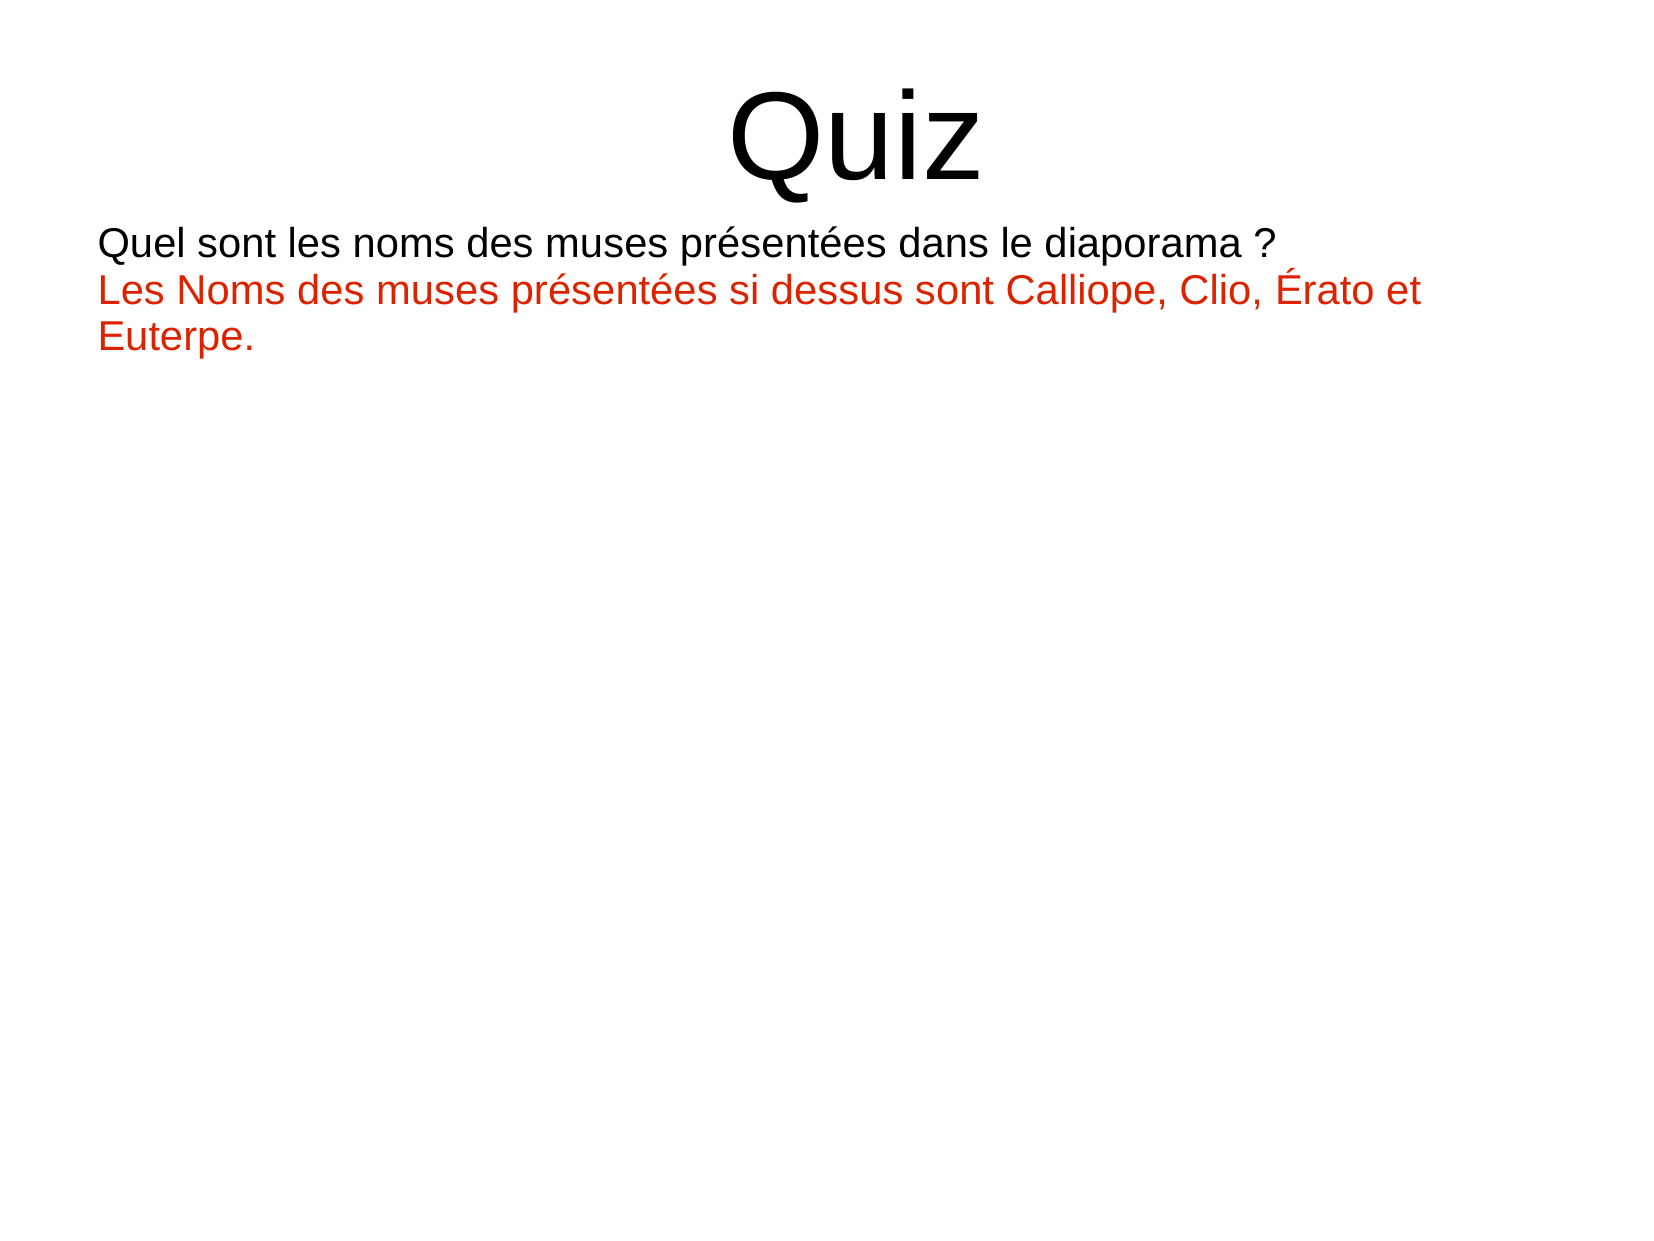

Quiz
Quel sont les noms des muses présentées dans le diaporama ?
Les Noms des muses présentées si dessus sont Calliope, Clio, Érato et Euterpe.